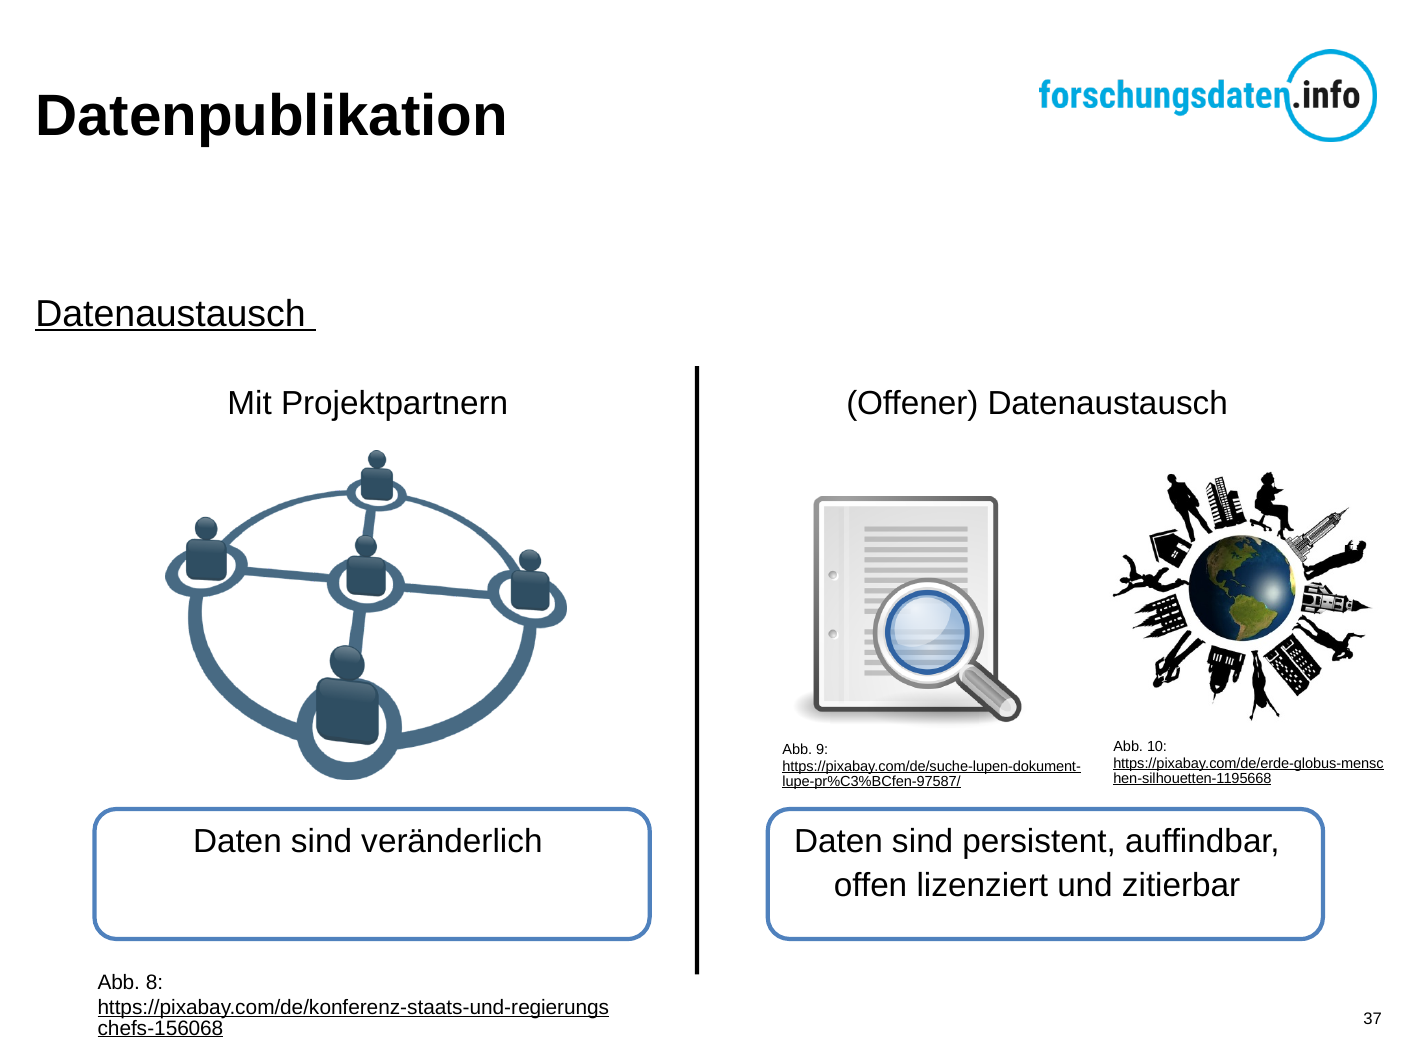

# Datenpublikation
Datenaustausch
Mit Projektpartnern
Daten sind veränderlich
(Offener) Datenaustausch
Daten sind persistent, auffindbar,
offen lizenziert und zitierbar
Abb. 10: https://pixabay.com/de/erde-globus-menschen-silhouetten-1195668
Abb. 9: https://pixabay.com/de/suche-lupen-dokument-lupe-pr%C3%BCfen-97587/
Abb. 8: https://pixabay.com/de/konferenz-staats-und-regierungschefs-156068